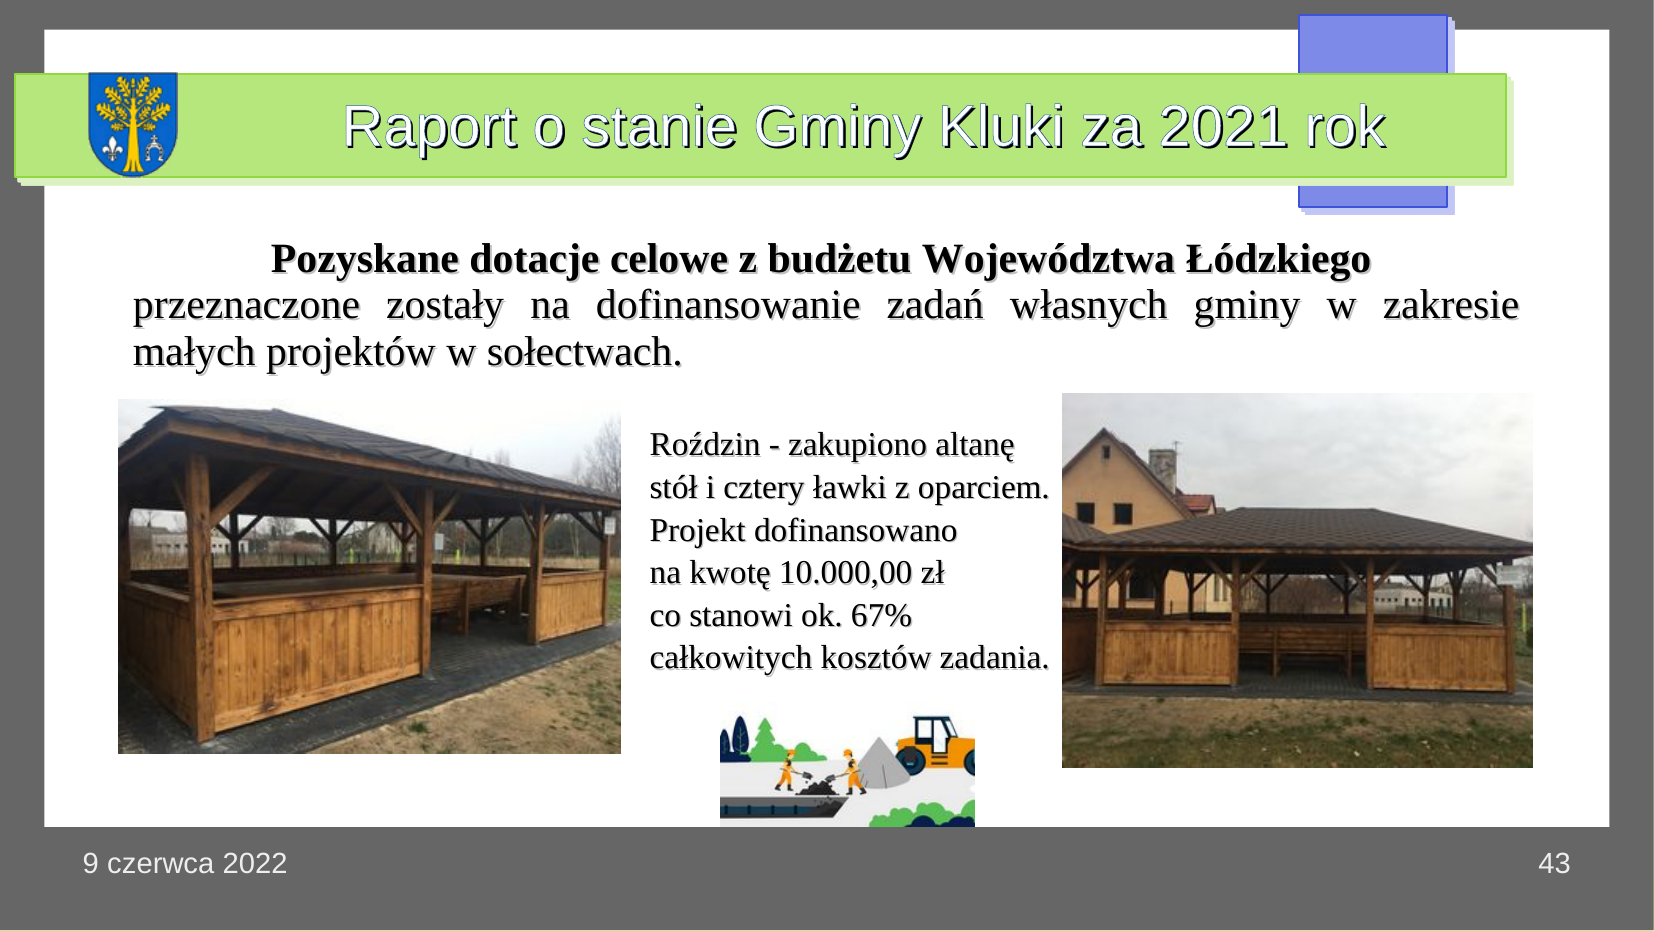

# Raport o stanie Gminy Kluki za 2021 rok
Pozyskane dotacje celowe z budżetu Województwa Łódzkiego
przeznaczone zostały na dofinansowanie zadań własnych gminy w zakresie małych projektów w sołectwach.
							Roździn - zakupiono altanę
							stół i cztery ławki z oparciem.
							Projekt dofinansowano
							na kwotę 10.000,00 zł
							co stanowi ok. 67%
							całkowitych kosztów zadania.
9 czerwca 2022
43